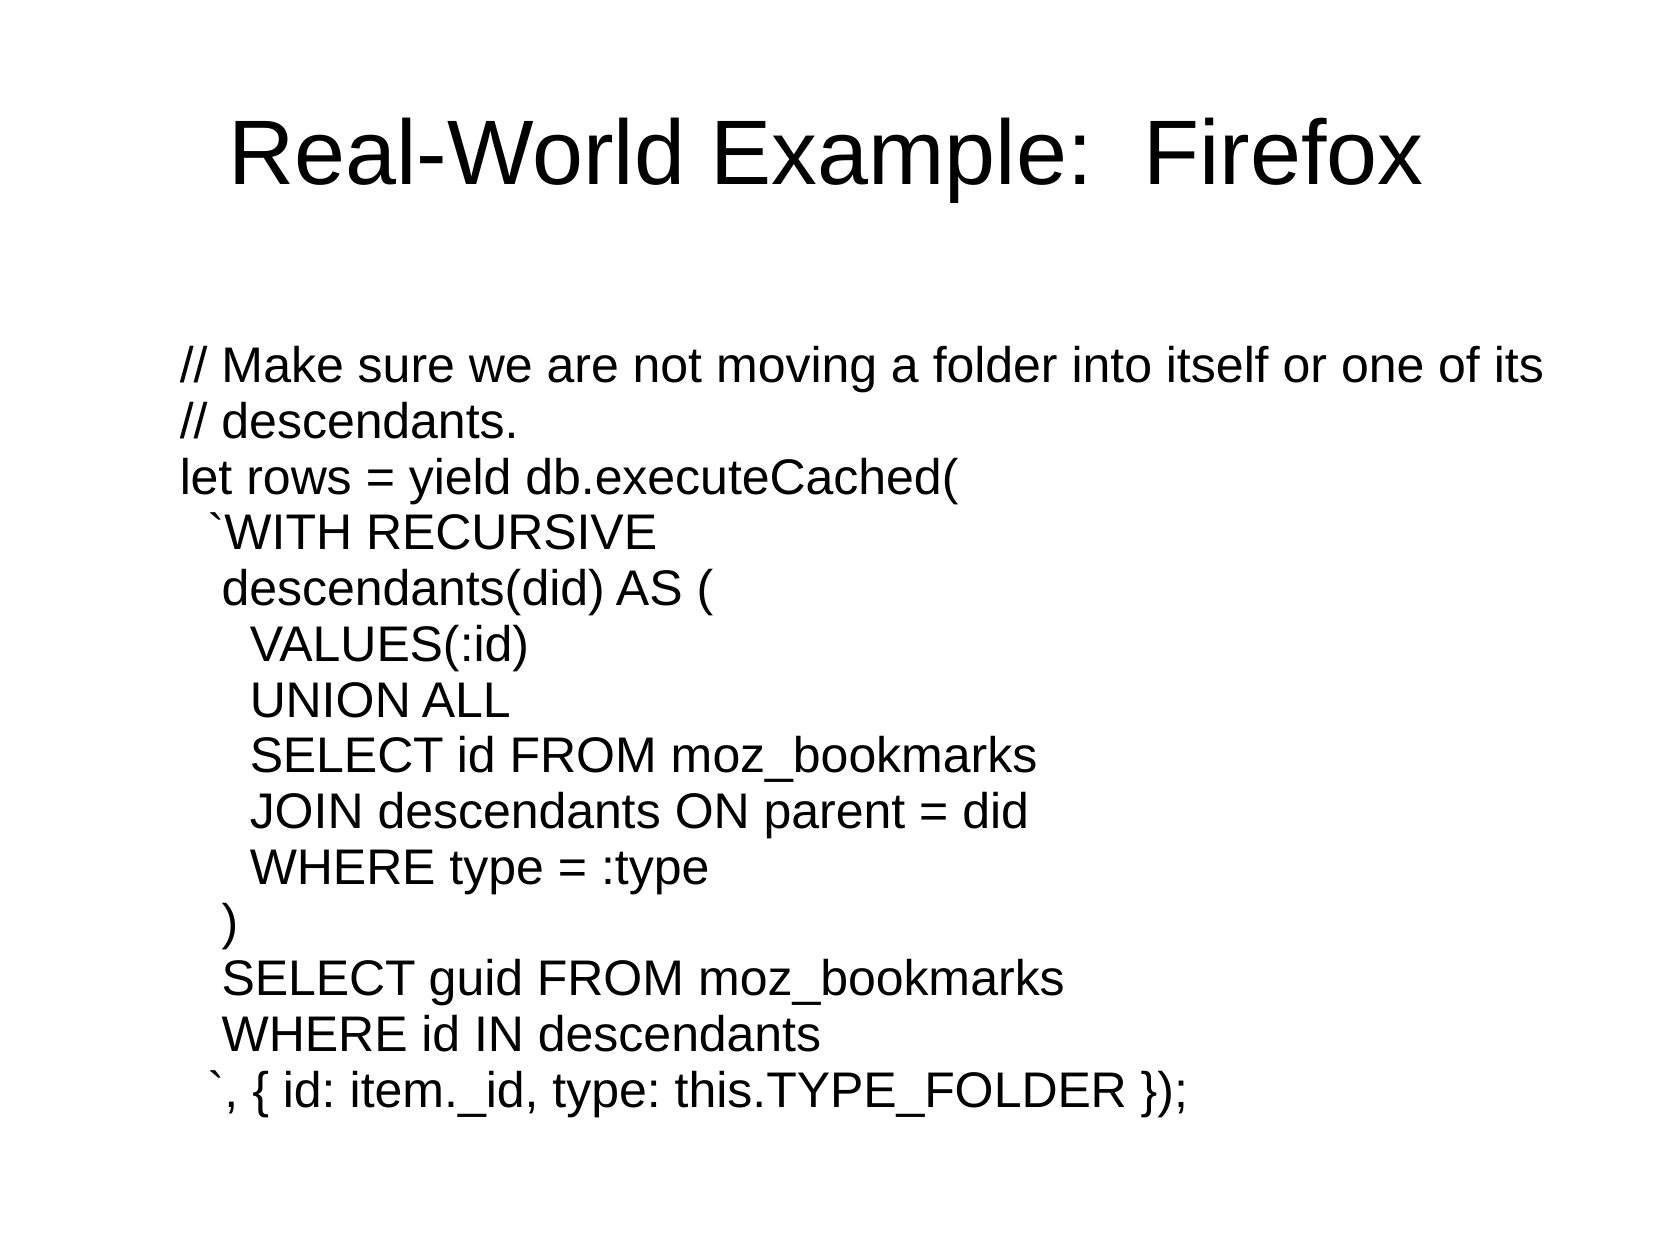

# Real-World Example: Firefox
// Make sure we are not moving a folder into itself or one of its
// descendants.
let rows = yield db.executeCached(
 `WITH RECURSIVE
 descendants(did) AS (
 VALUES(:id)
 UNION ALL
 SELECT id FROM moz_bookmarks
 JOIN descendants ON parent = did
 WHERE type = :type
 )
 SELECT guid FROM moz_bookmarks
 WHERE id IN descendants
 `, { id: item._id, type: this.TYPE_FOLDER });